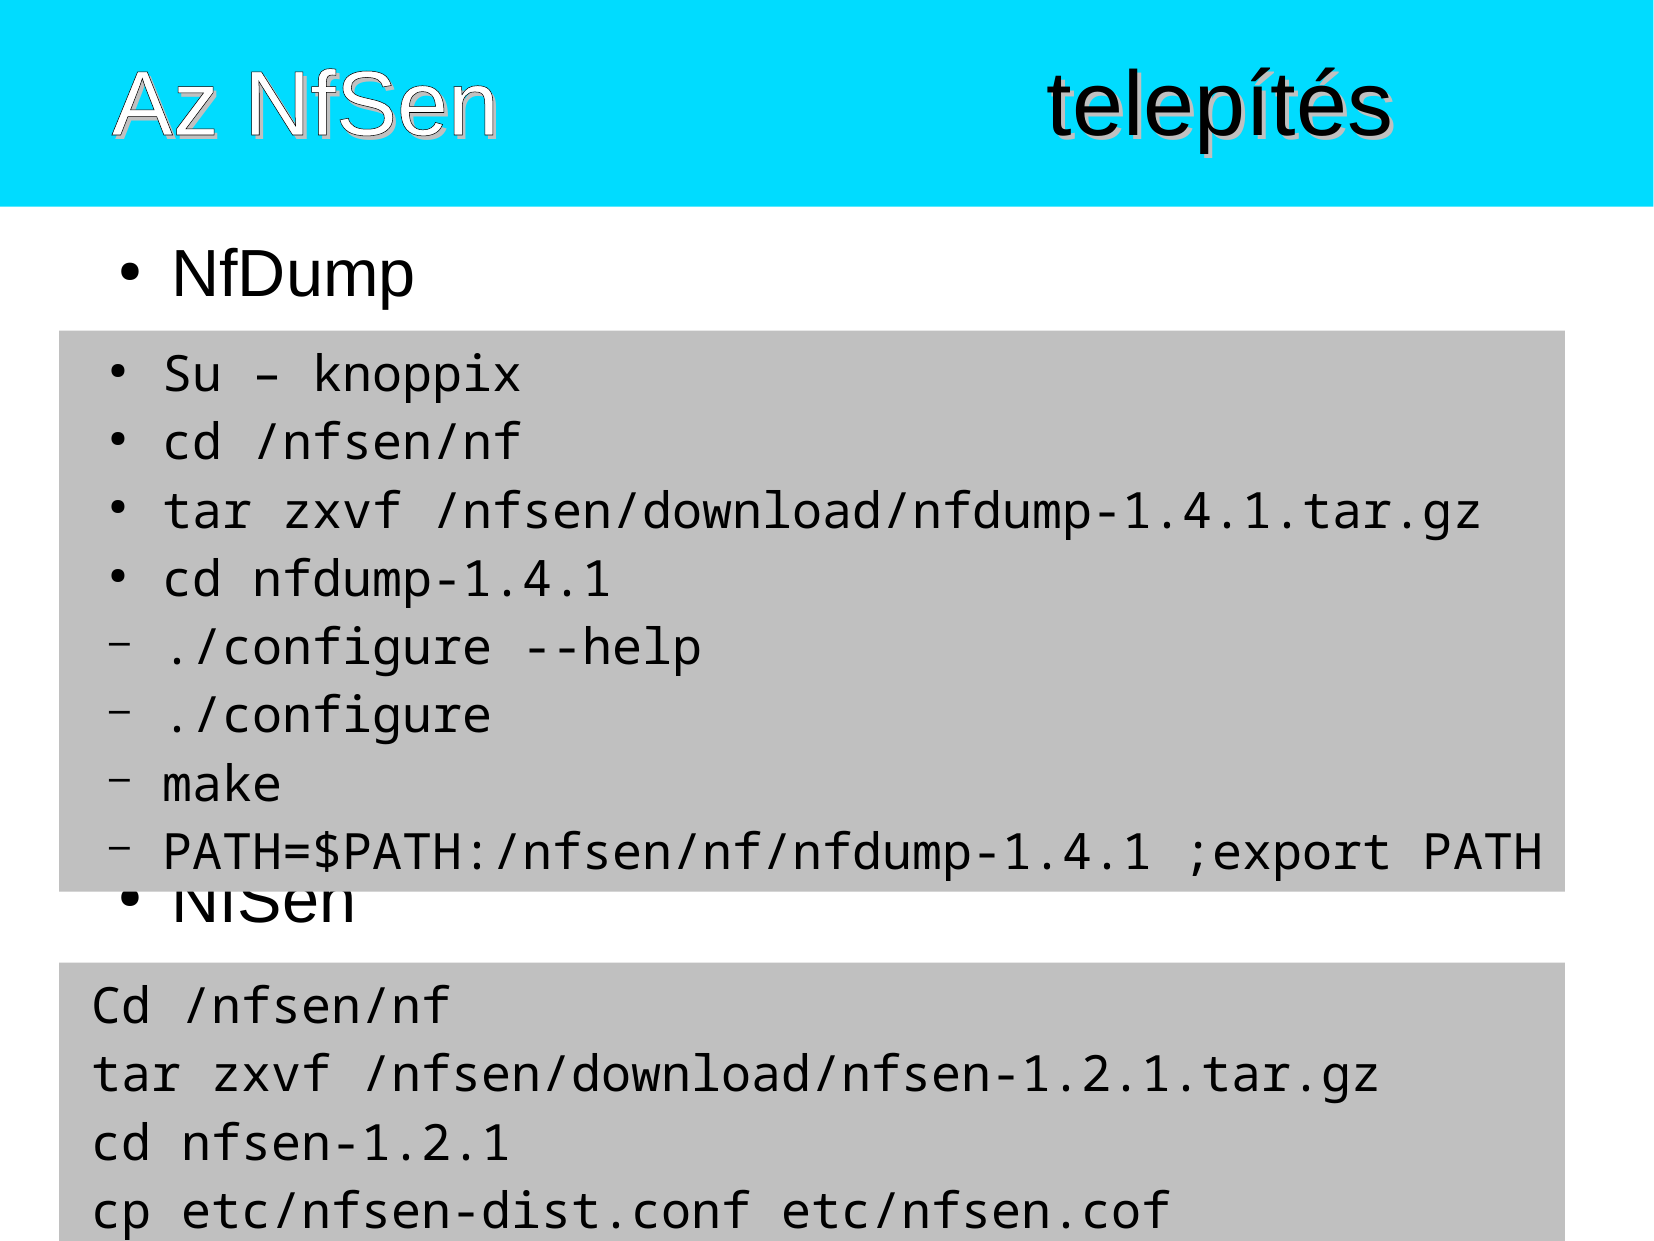

Az NfSen	telepítés
# Netflow Sensor
NfDump
NfSen
Su – knoppix
cd /nfsen/nf
tar zxvf /nfsen/download/nfdump-1.4.1.tar.gz
cd nfdump-1.4.1
./configure --help
./configure
make
PATH=$PATH:/nfsen/nf/nfdump-1.4.1 ;export PATH
Cd /nfsen/nf
tar zxvf /nfsen/download/nfsen-1.2.1.tar.gz
cd nfsen-1.2.1
cp etc/nfsen-dist.conf etc/nfsen.cof